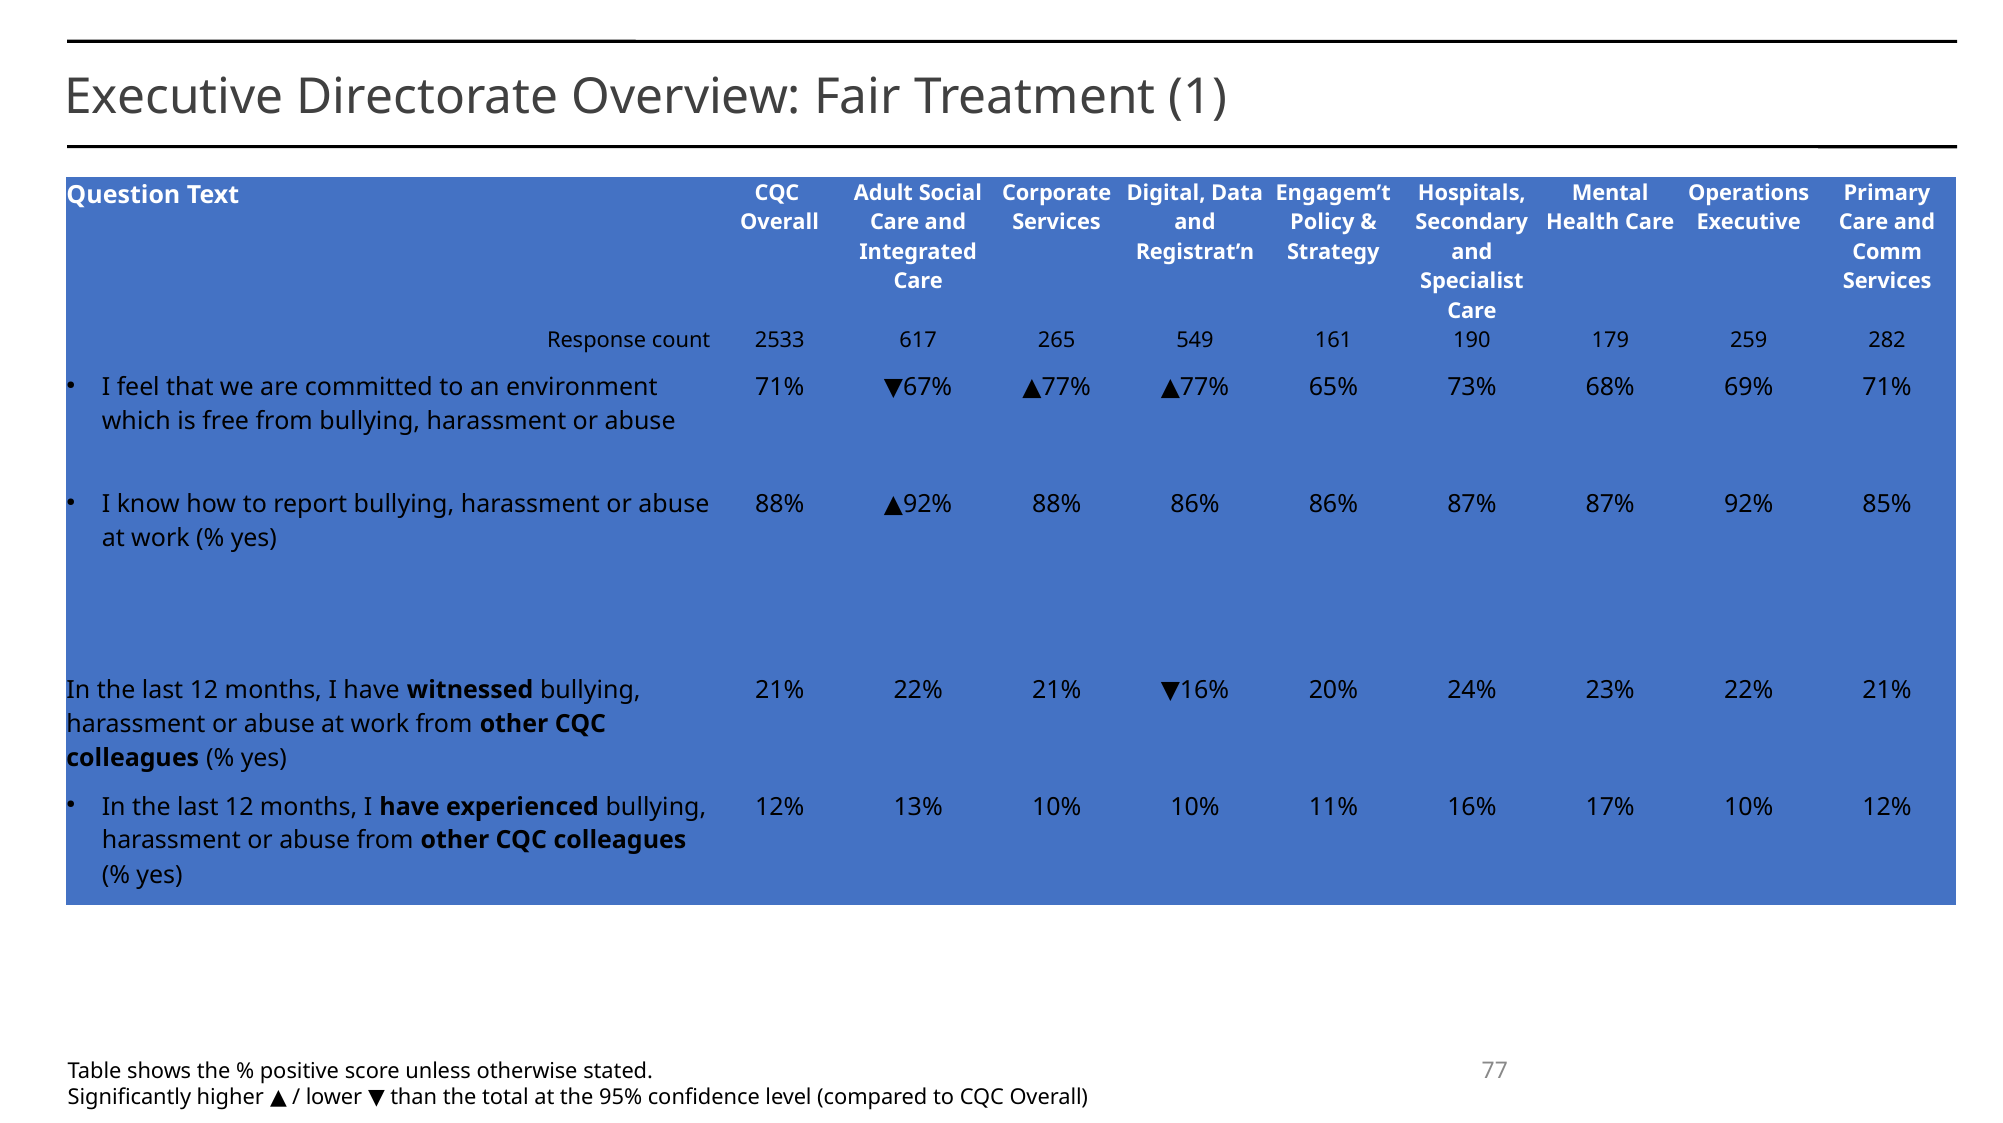

# Executive Directorate Overview: Fair Treatment (1)
| Question Text | CQC Overall | Adult Social Care and Integrated Care | Corporate Services | Digital, Data and Registrat’n | Engagem’t Policy & Strategy | Hospitals, Secondary and Specialist Care | Mental Health Care | Operations Executive | Primary Care and Comm Services |
| --- | --- | --- | --- | --- | --- | --- | --- | --- | --- |
| Response count | 2533 | 617 | 265 | 549 | 161 | 190 | 179 | 259 | 282 |
| I feel that we are committed to an environment which is free from bullying, harassment or abuse | 71% | ▼67% | ▲77% | ▲77% | 65% | 73% | 68% | 69% | 71% |
| I know how to report bullying, harassment or abuse at work (% yes) | 88% | ▲92% | 88% | 86% | 86% | 87% | 87% | 92% | 85% |
| | | | | | | | | | |
| In the last 12 months, I have witnessed bullying, harassment or abuse at work from other CQC colleagues (% yes) | 21% | 22% | 21% | ▼16% | 20% | 24% | 23% | 22% | 21% |
| In the last 12 months, I have experienced bullying, harassment or abuse from other CQC colleagues (% yes) | 12% | 13% | 10% | 10% | 11% | 16% | 17% | 10% | 12% |
Table shows the % positive score unless otherwise stated.
Significantly higher ▲ / lower ▼ than the total at the 95% confidence level (compared to CQC Overall)